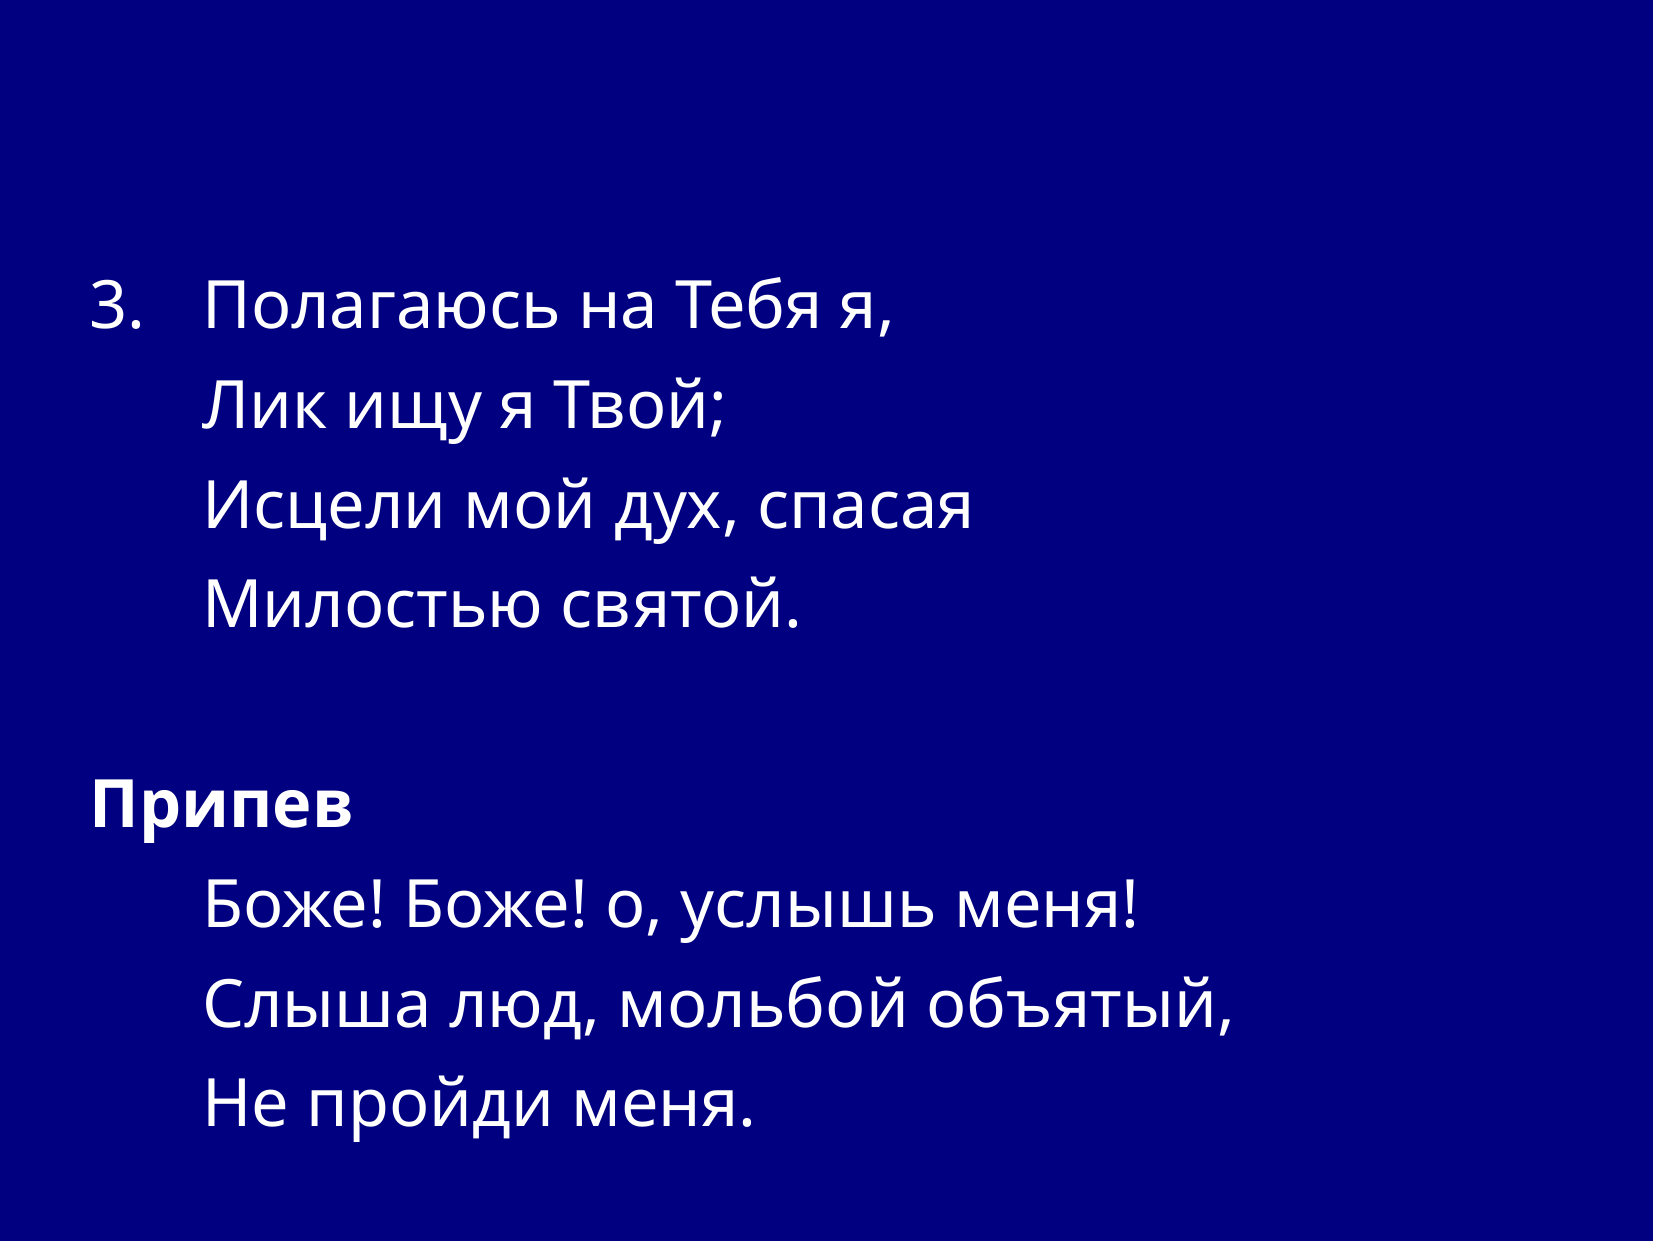

3.	Полагаюсь на Тебя я,
	Лик ищу я Твой;
	Исцели мой дух, спасая
	Милостью святой.
Припев
	Боже! Боже! о, услышь меня!
	Слыша люд, мольбой объятый,
	Не пройди меня.